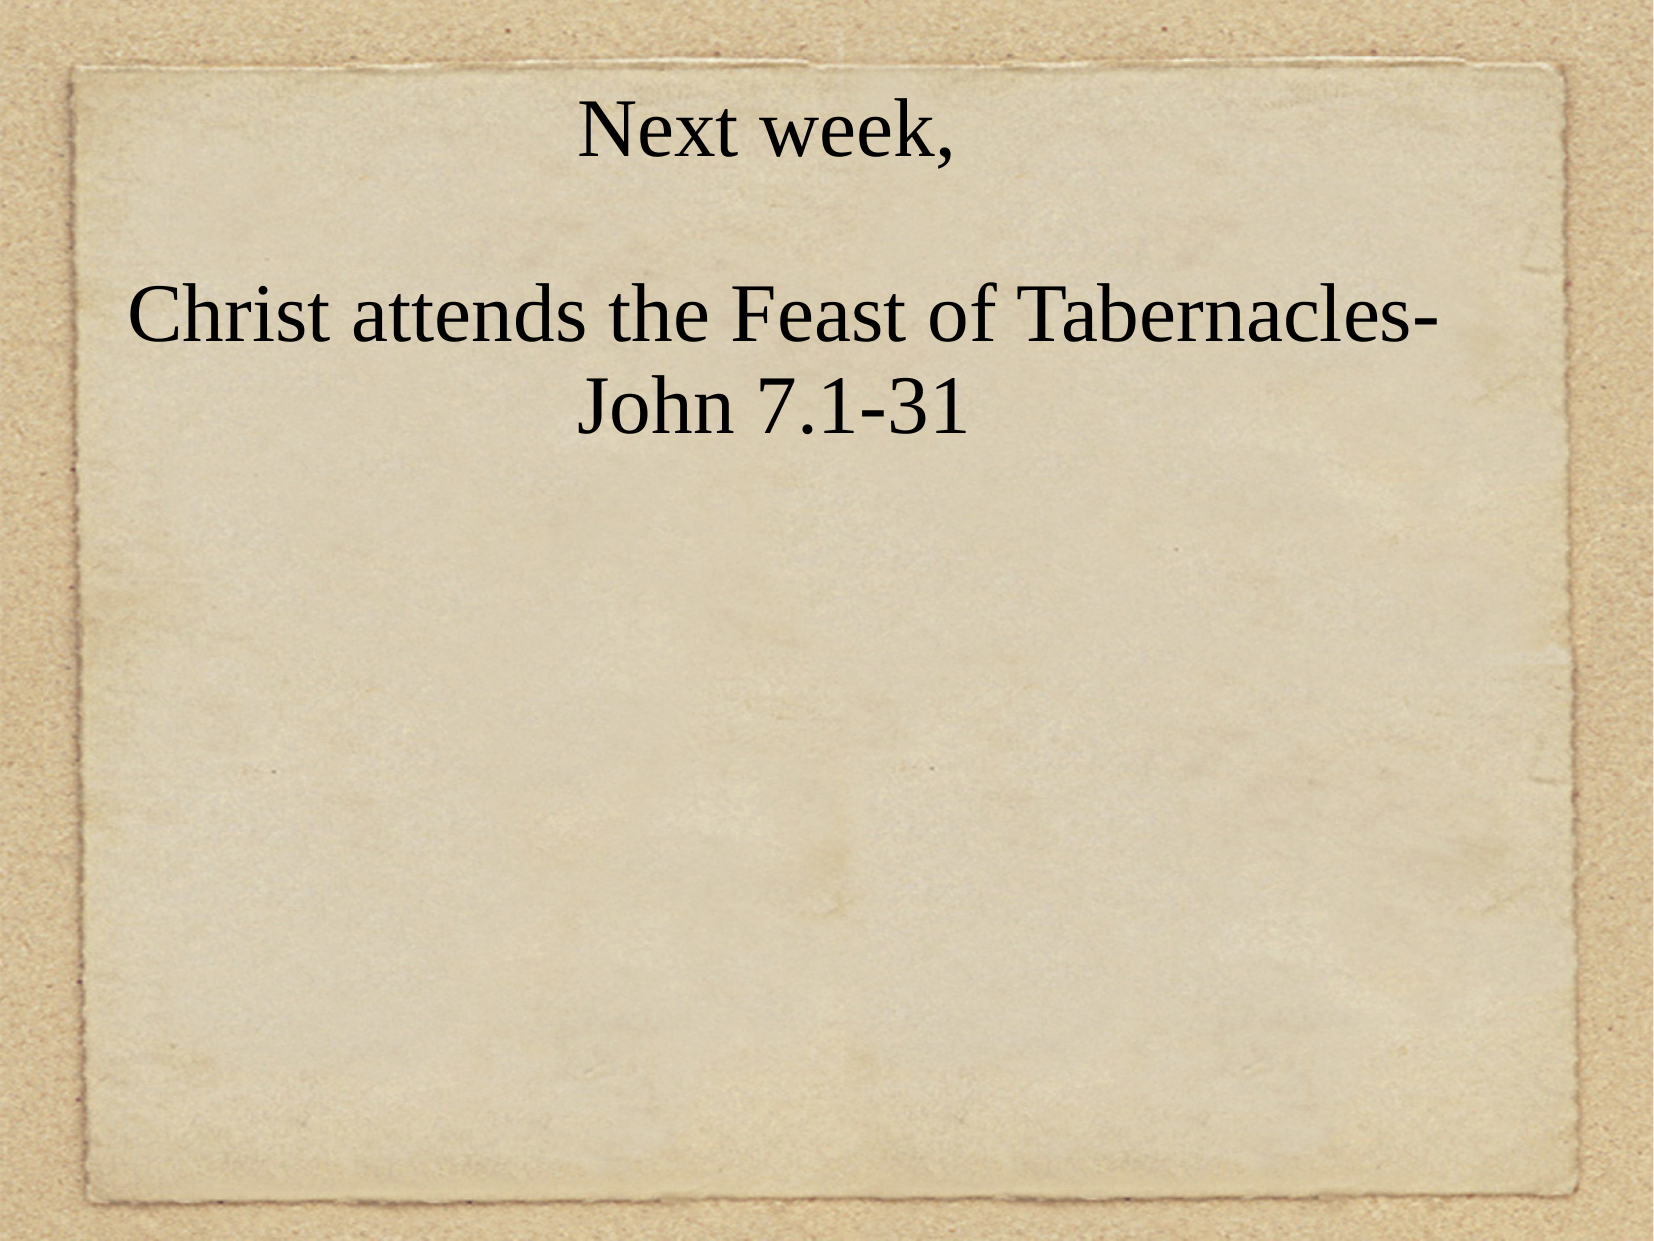

Next week,
Christ attends the Feast of Tabernacles-							John 7.1-31